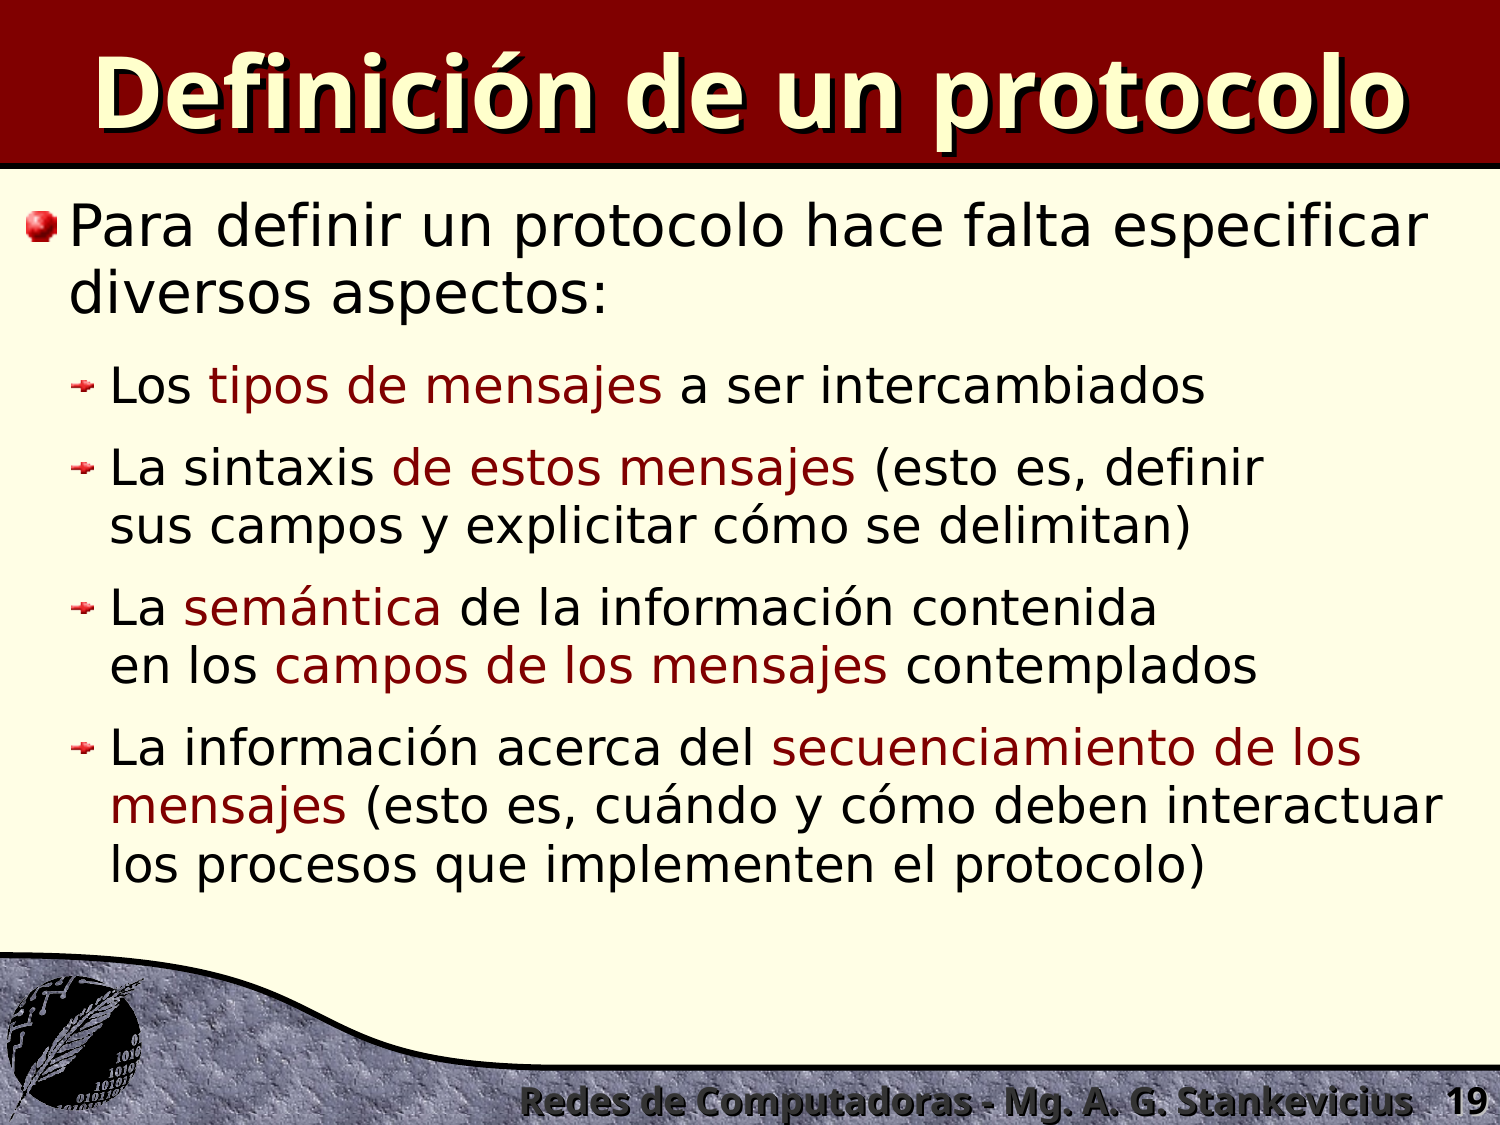

# Definición de un protocolo
Para definir un protocolo hace falta especificar diversos aspectos:
Los tipos de mensajes a ser intercambiados
La sintaxis de estos mensajes (esto es, definir
sus campos y explicitar cómo se delimitan)
La semántica de la información contenida
en los campos de los mensajes contemplados
La información acerca del secuenciamiento de los mensajes (esto es, cuándo y cómo deben interactuar los procesos que implementen el protocolo)
19